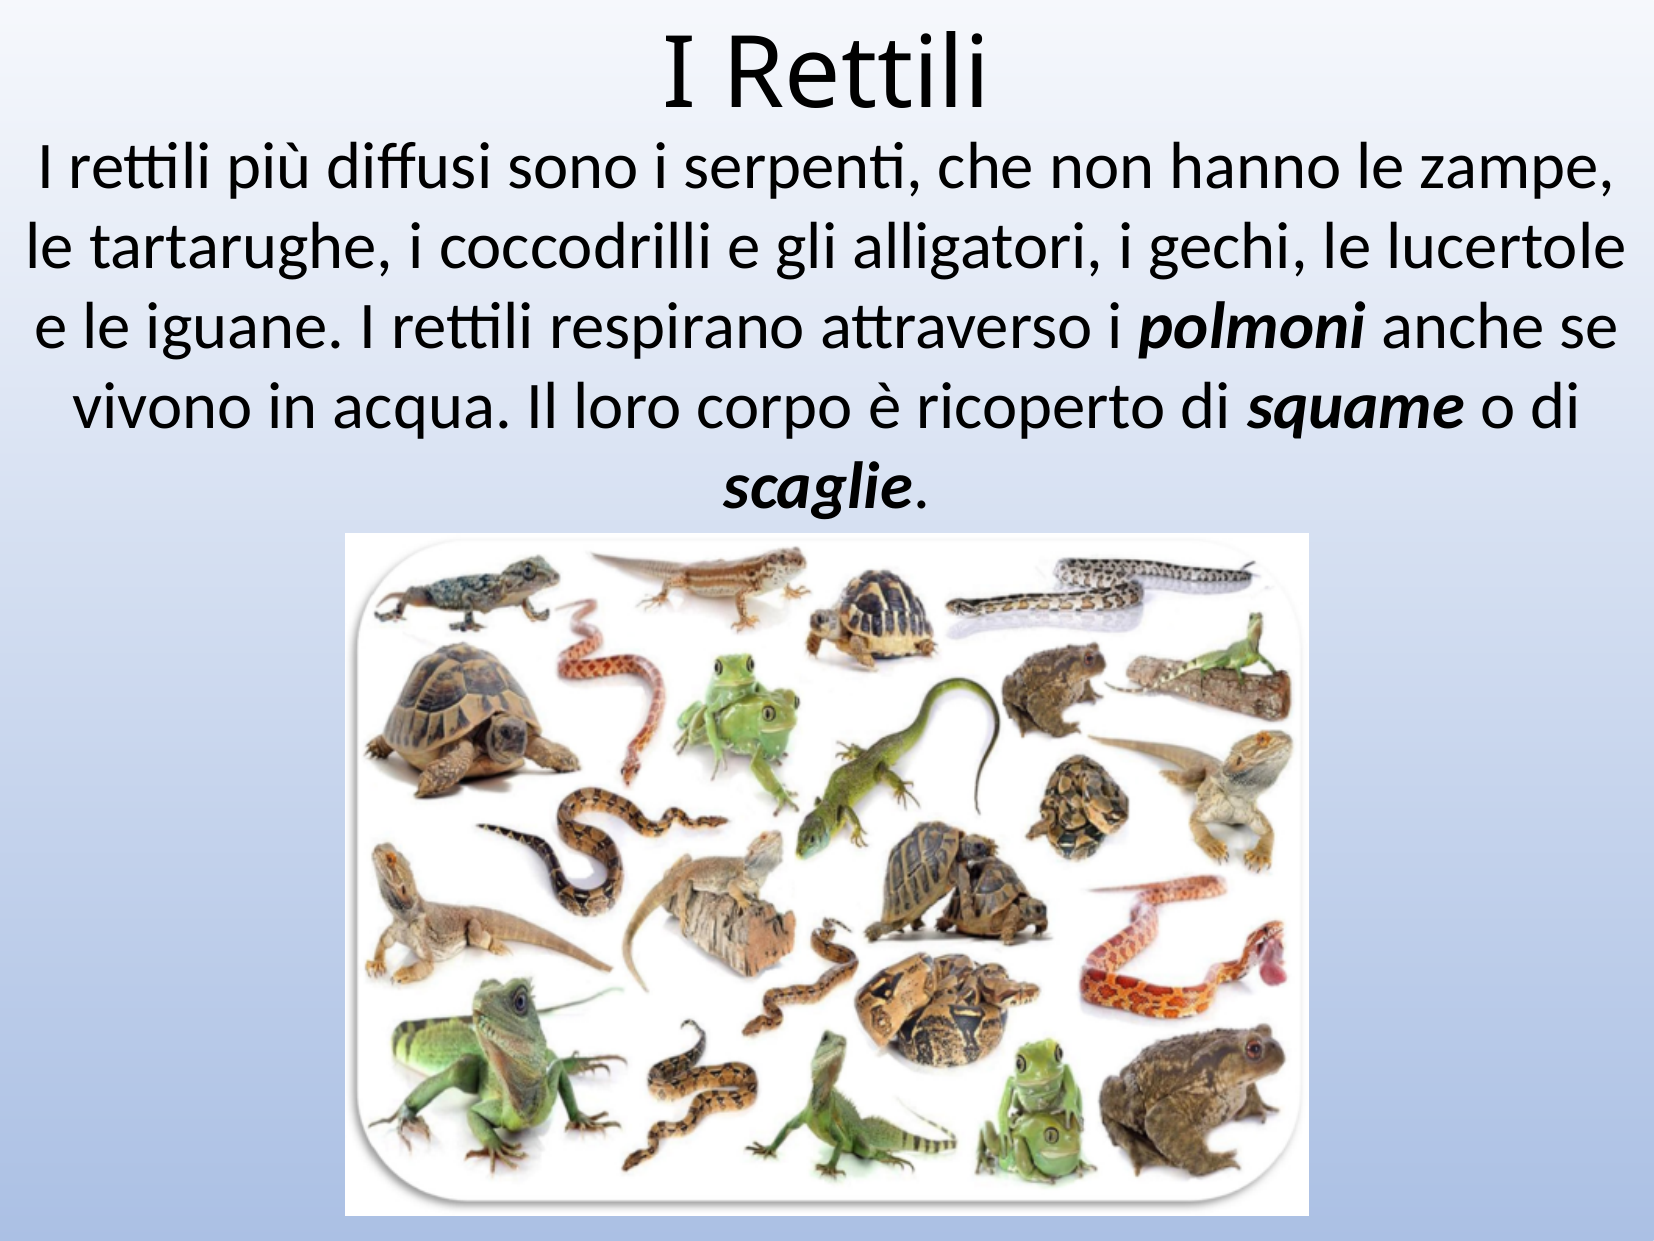

I Rettili
I rettili più diffusi sono i serpenti, che non hanno le zampe, le tartarughe, i coccodrilli e gli alligatori, i gechi, le lucertole e le iguane. I rettili respirano attraverso i polmoni anche se vivono in acqua. Il loro corpo è ricoperto di squame o di scaglie.